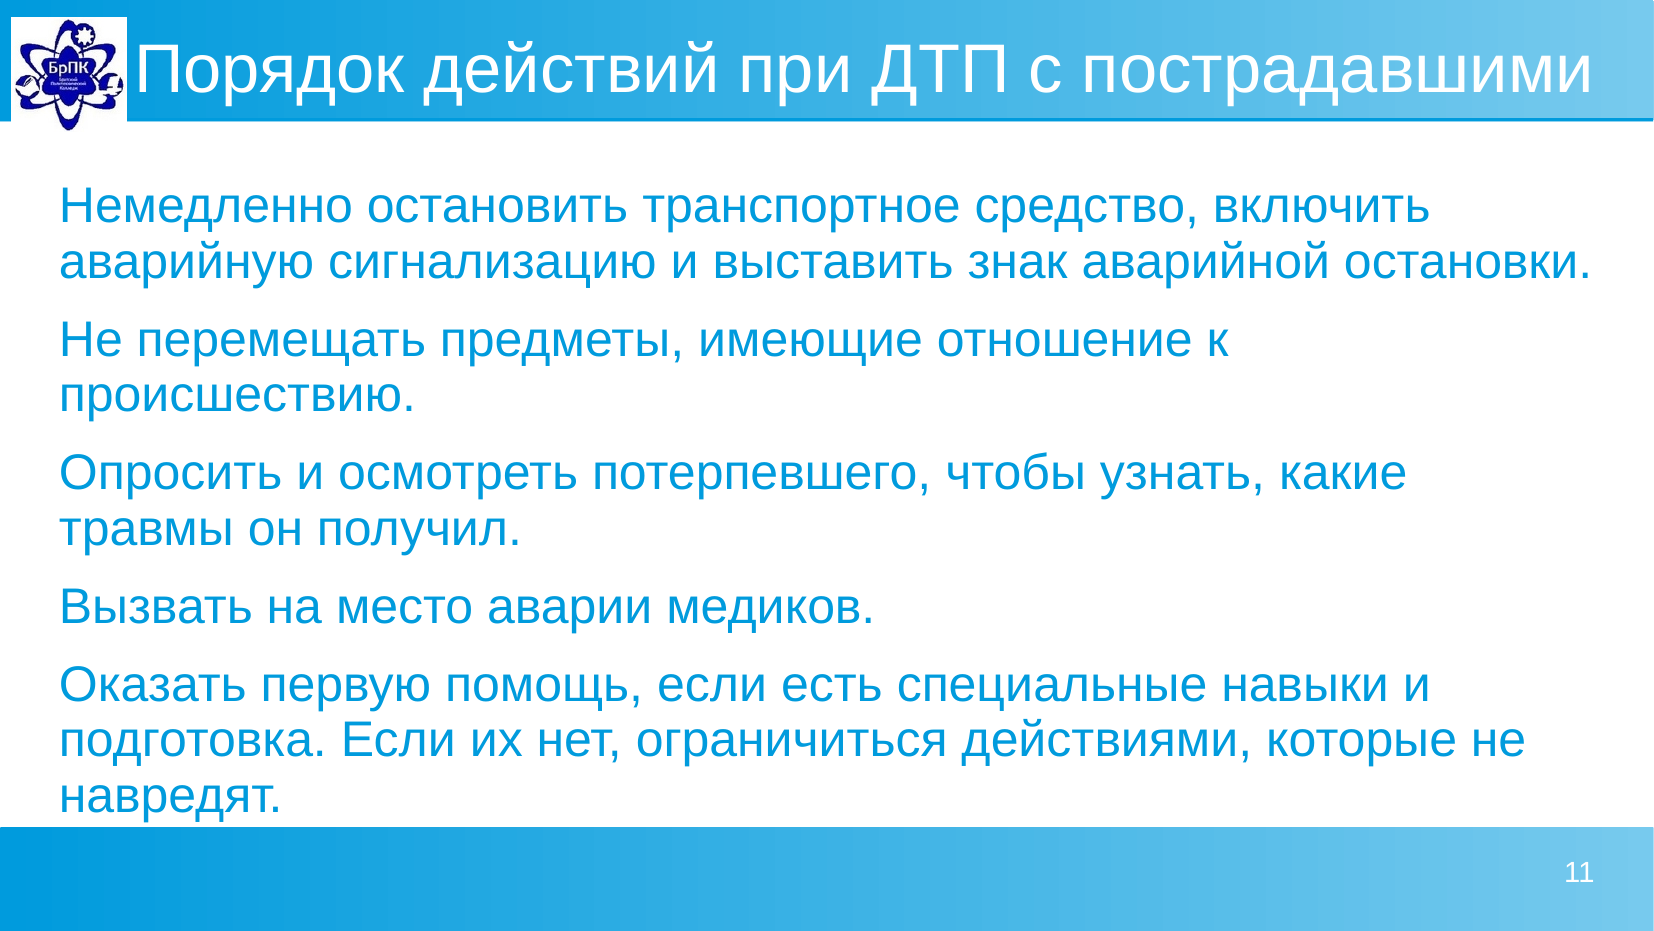

# Порядок действий при ДТП с пострадавшими
Немедленно остановить транспортное средство, включить аварийную сигнализацию и выставить знак аварийной остановки.
Не перемещать предметы, имеющие отношение к происшествию.
Опросить и осмотреть потерпевшего, чтобы узнать, какие травмы он получил.
Вызвать на место аварии медиков.
Оказать первую помощь, если есть специальные навыки и подготовка. Если их нет, ограничиться действиями, которые не навредят.
11